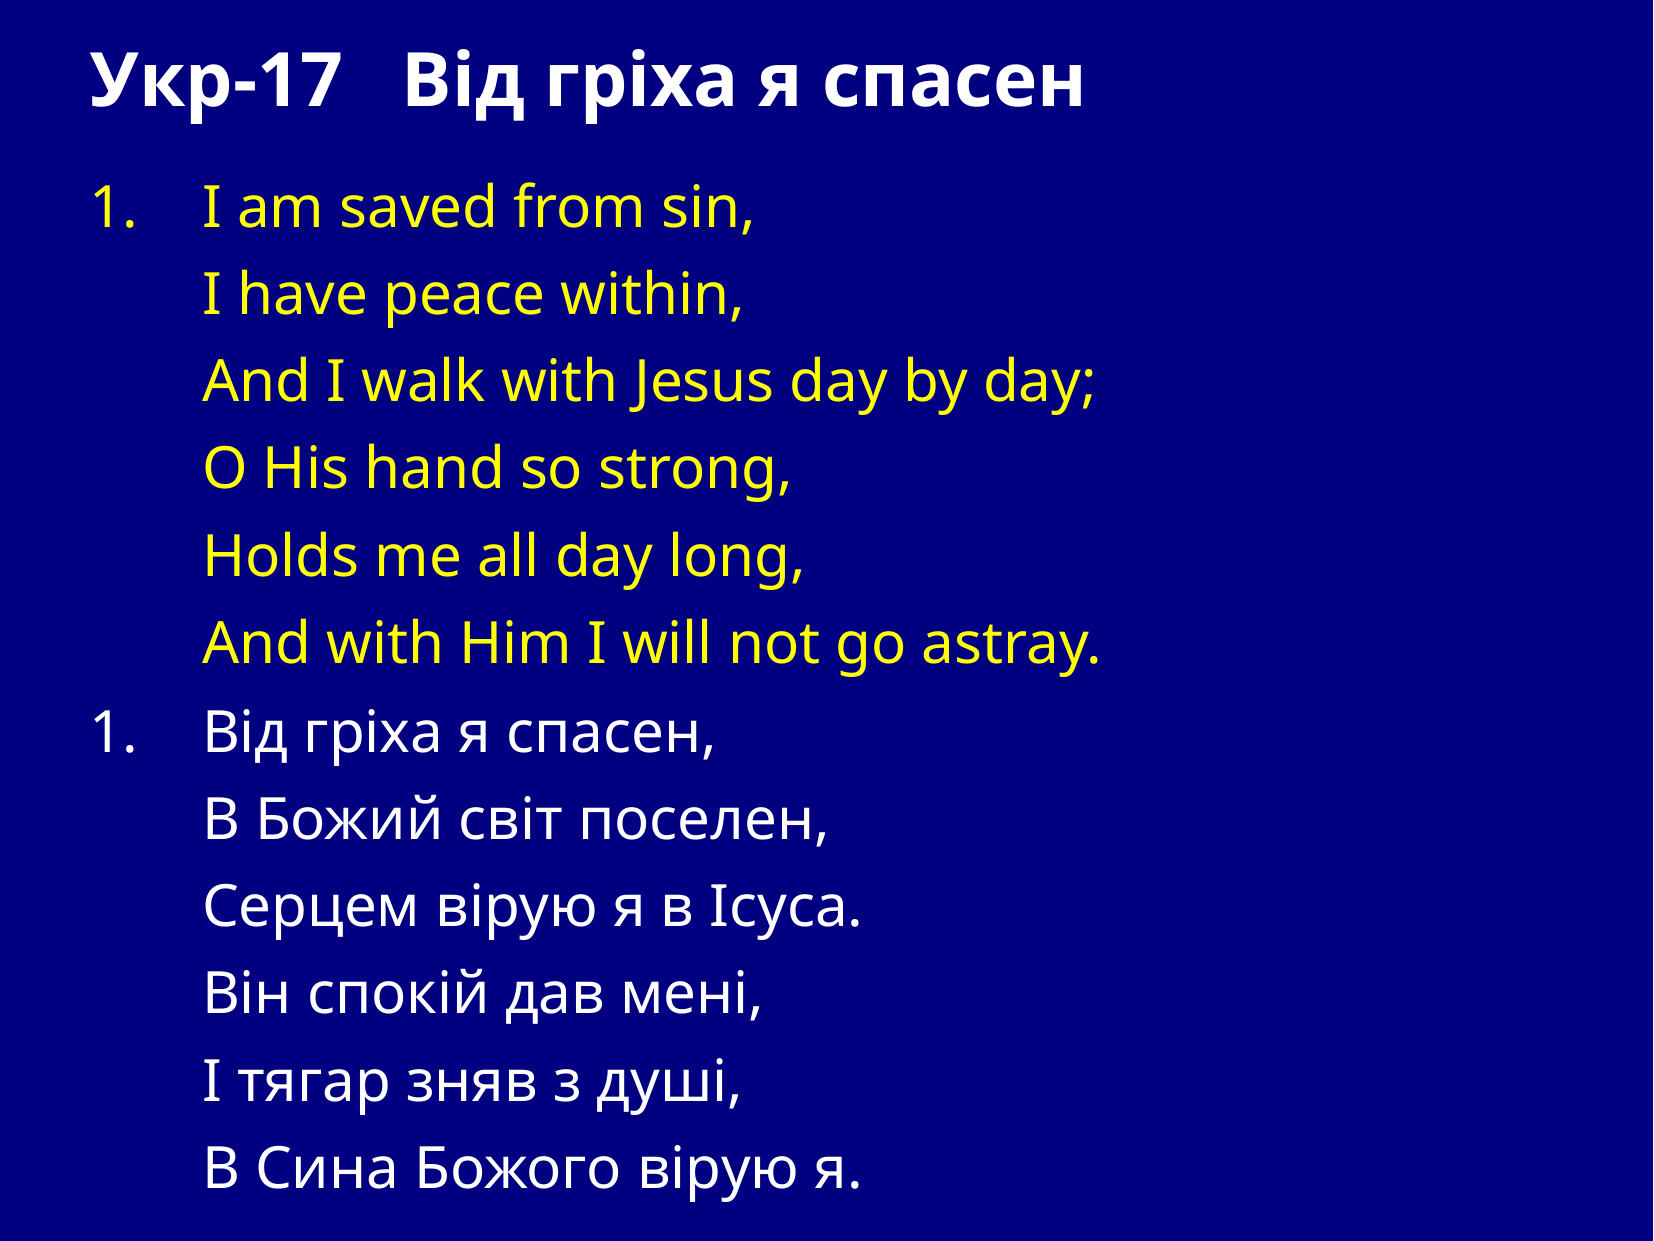

Укр-17 Від гріха я спасен
1.	I am saved from sin,
	I have peace within,
	And I walk with Jesus day by day;
	O His hand so strong,
	Holds me all day long,
	And with Him I will not go astray.
1.	Від гріха я спасен,
	В Божий світ поселен,
	Серцем вірую я в Ісуса.
	Він спокій дав мені,
	І тягар зняв з душі,
	В Сина Божого вірую я.